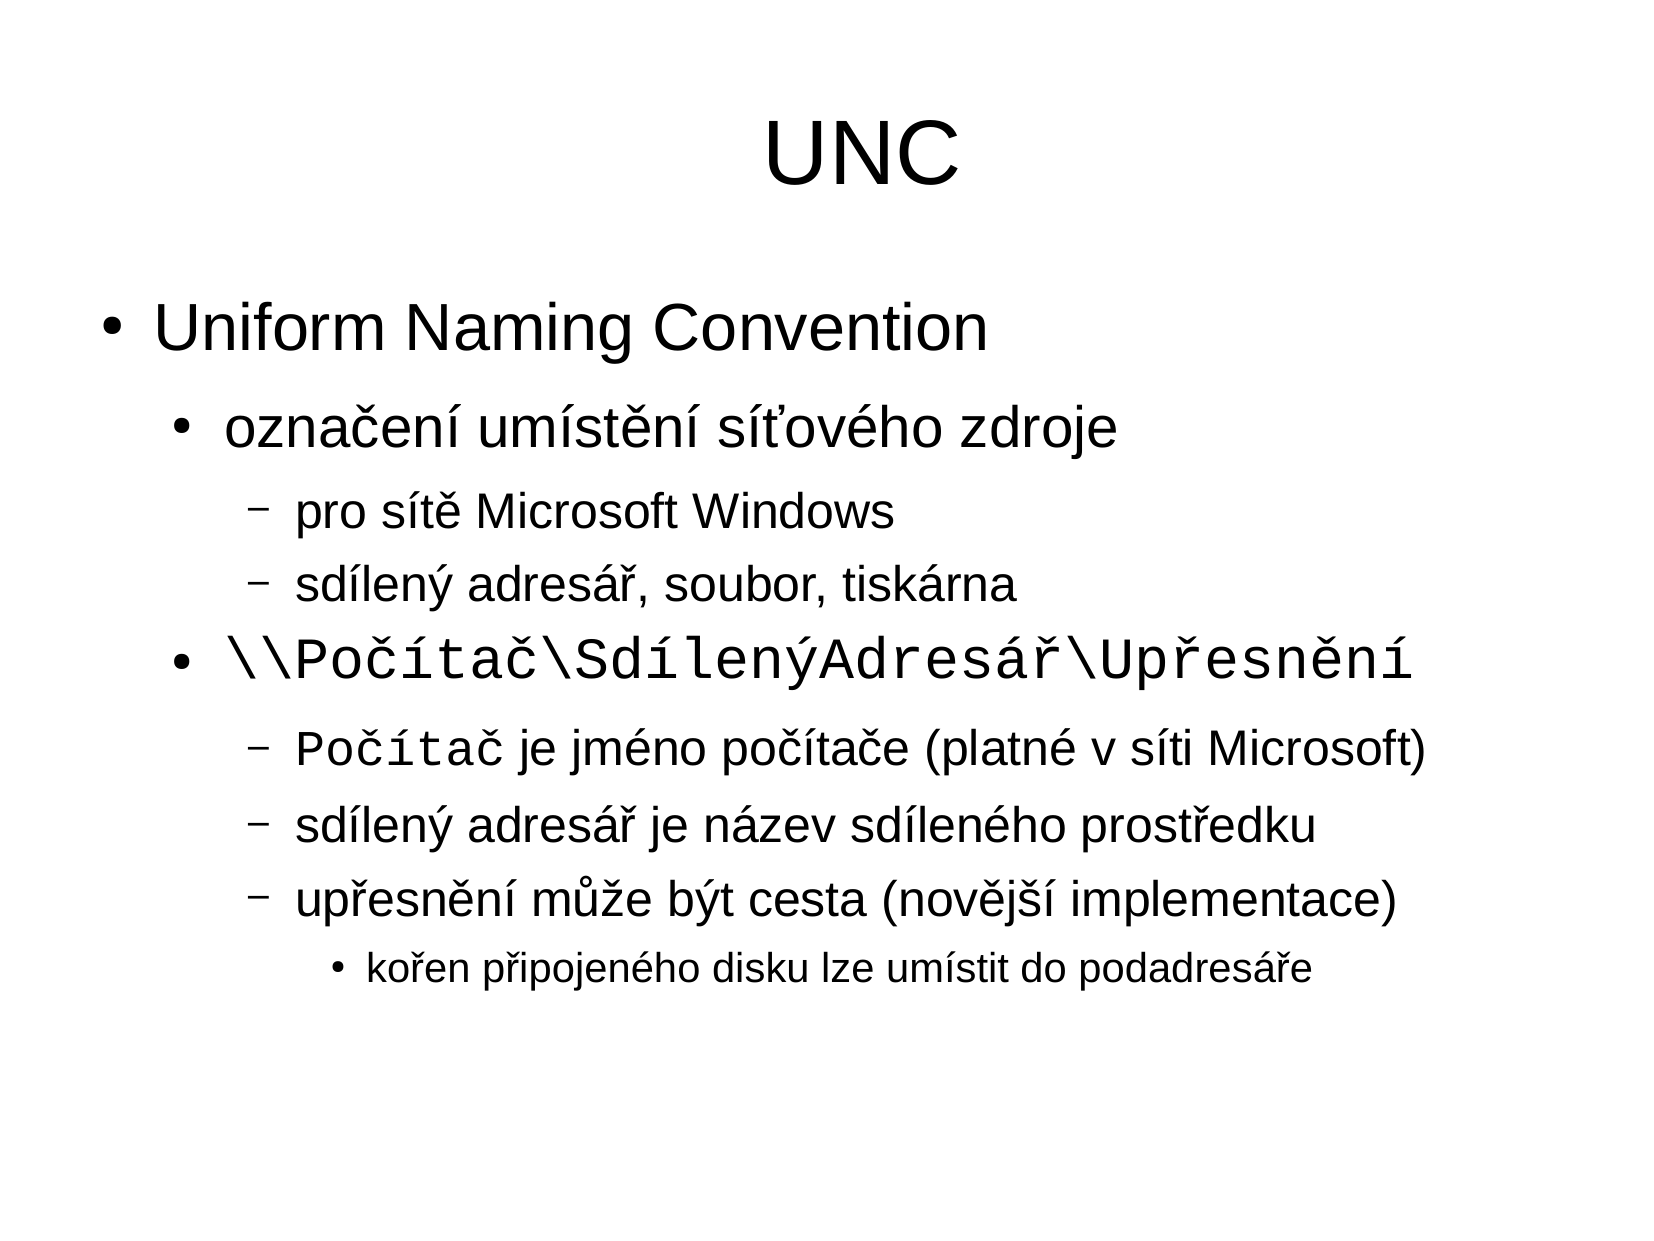

# UNC
Uniform Naming Convention
označení umístění síťového zdroje
pro sítě Microsoft Windows
sdílený adresář, soubor, tiskárna
\\Počítač\SdílenýAdresář\Upřesnění
Počítač je jméno počítače (platné v síti Microsoft)
sdílený adresář je název sdíleného prostředku
upřesnění může být cesta (novější implementace)
kořen připojeného disku lze umístit do podadresáře